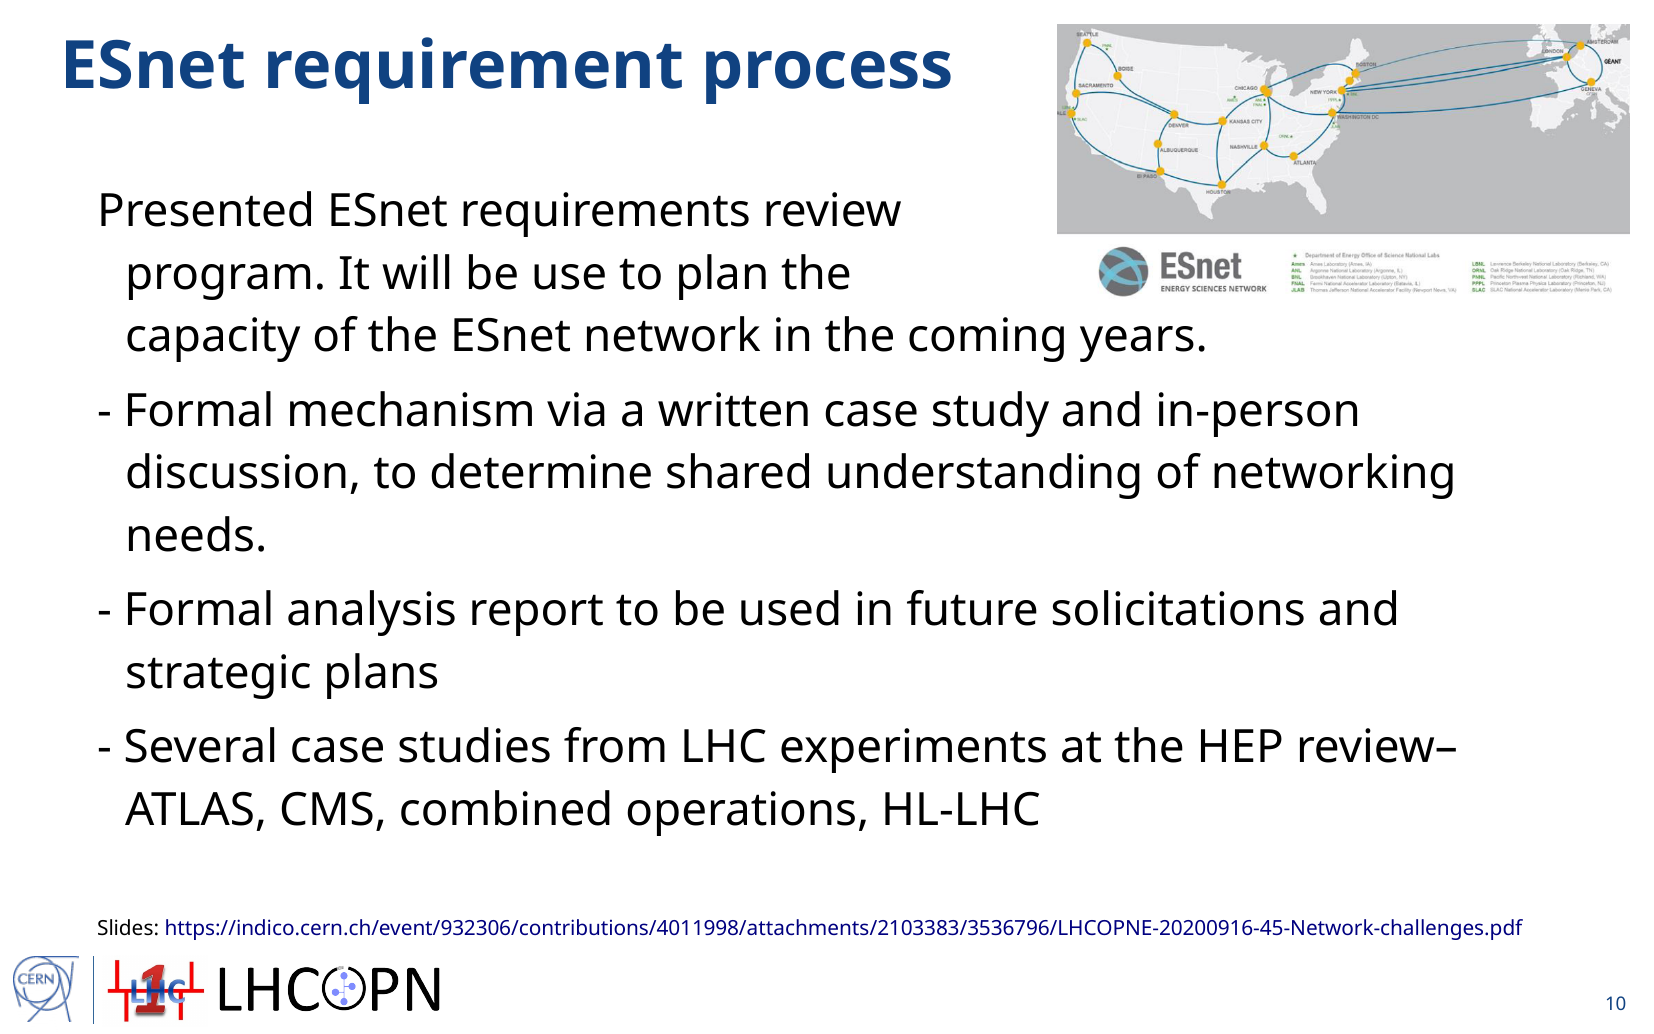

# ESnet requirement process
Presented ESnet requirements review
program. It will be use to plan the
capacity of the ESnet network in the coming years.
- Formal mechanism via a written case study and in-person discussion, to determine shared understanding of networking needs.
- Formal analysis report to be used in future solicitations and strategic plans
- Several case studies from LHC experiments at the HEP review–ATLAS, CMS, combined operations, HL-LHC
Slides: https://indico.cern.ch/event/932306/contributions/4011998/attachments/2103383/3536796/LHCOPNE-20200916-45-Network-challenges.pdf